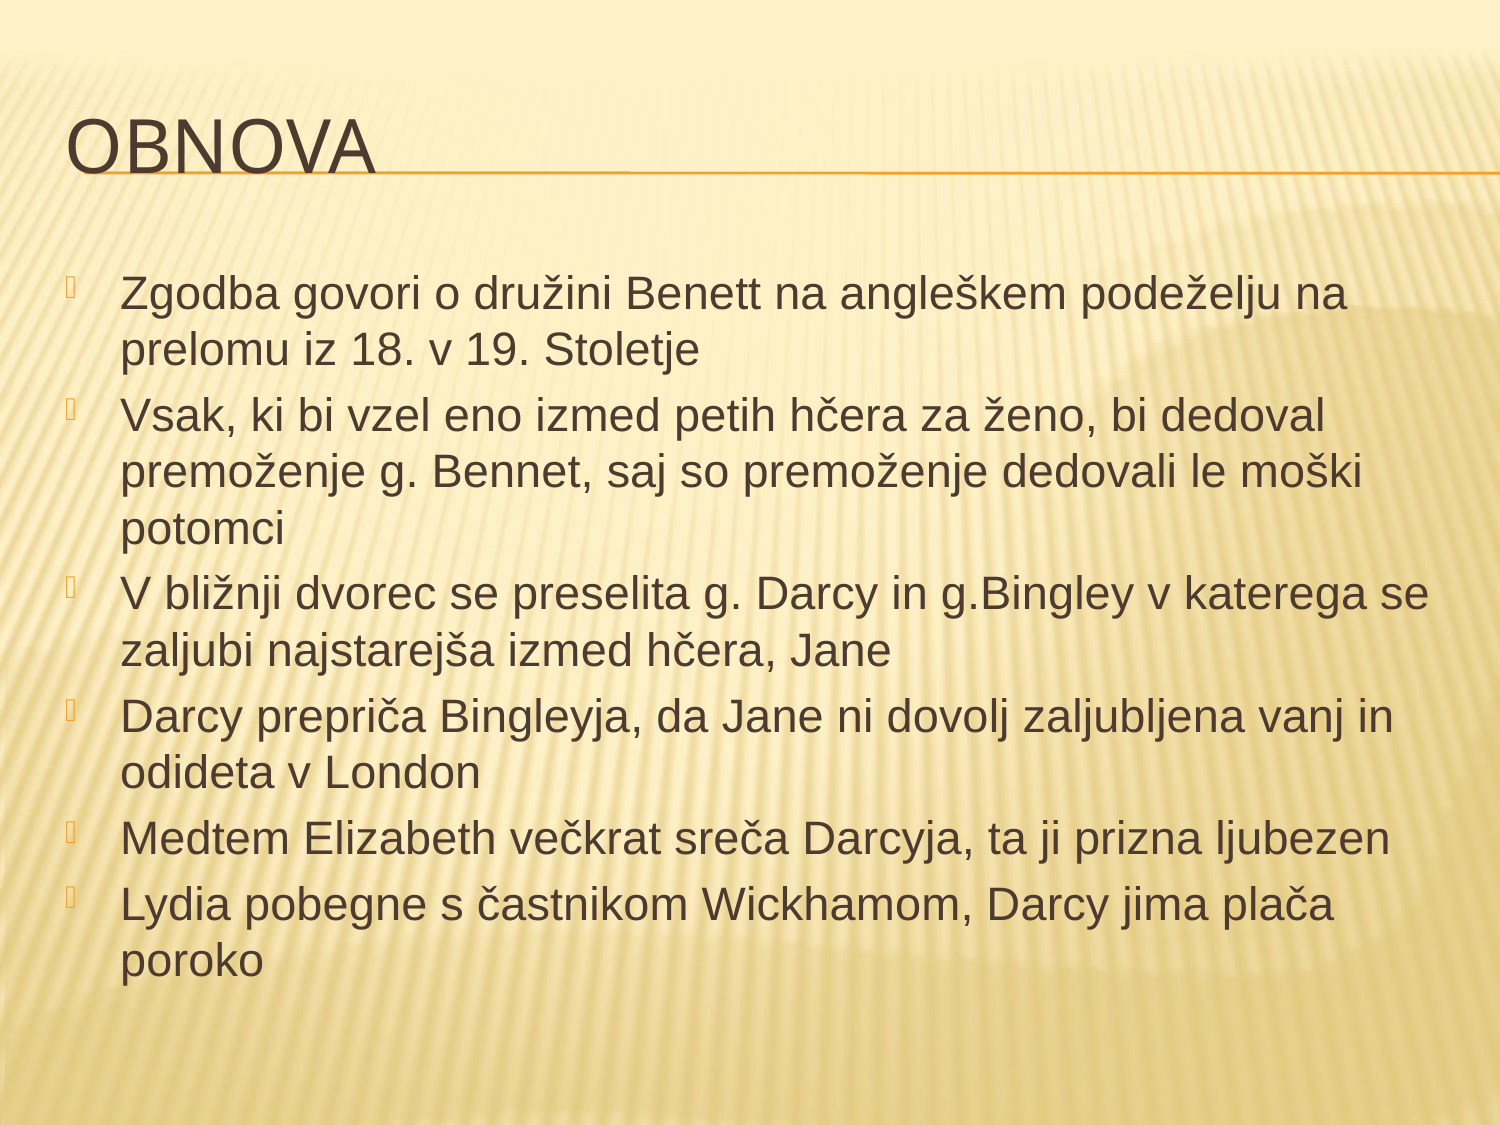

# OBNOVA
Zgodba govori o družini Benett na angleškem podeželju na prelomu iz 18. v 19. Stoletje
Vsak, ki bi vzel eno izmed petih hčera za ženo, bi dedoval premoženje g. Bennet, saj so premoženje dedovali le moški potomci
V bližnji dvorec se preselita g. Darcy in g.Bingley v katerega se zaljubi najstarejša izmed hčera, Jane
Darcy prepriča Bingleyja, da Jane ni dovolj zaljubljena vanj in odideta v London
Medtem Elizabeth večkrat sreča Darcyja, ta ji prizna ljubezen
Lydia pobegne s častnikom Wickhamom, Darcy jima plača poroko